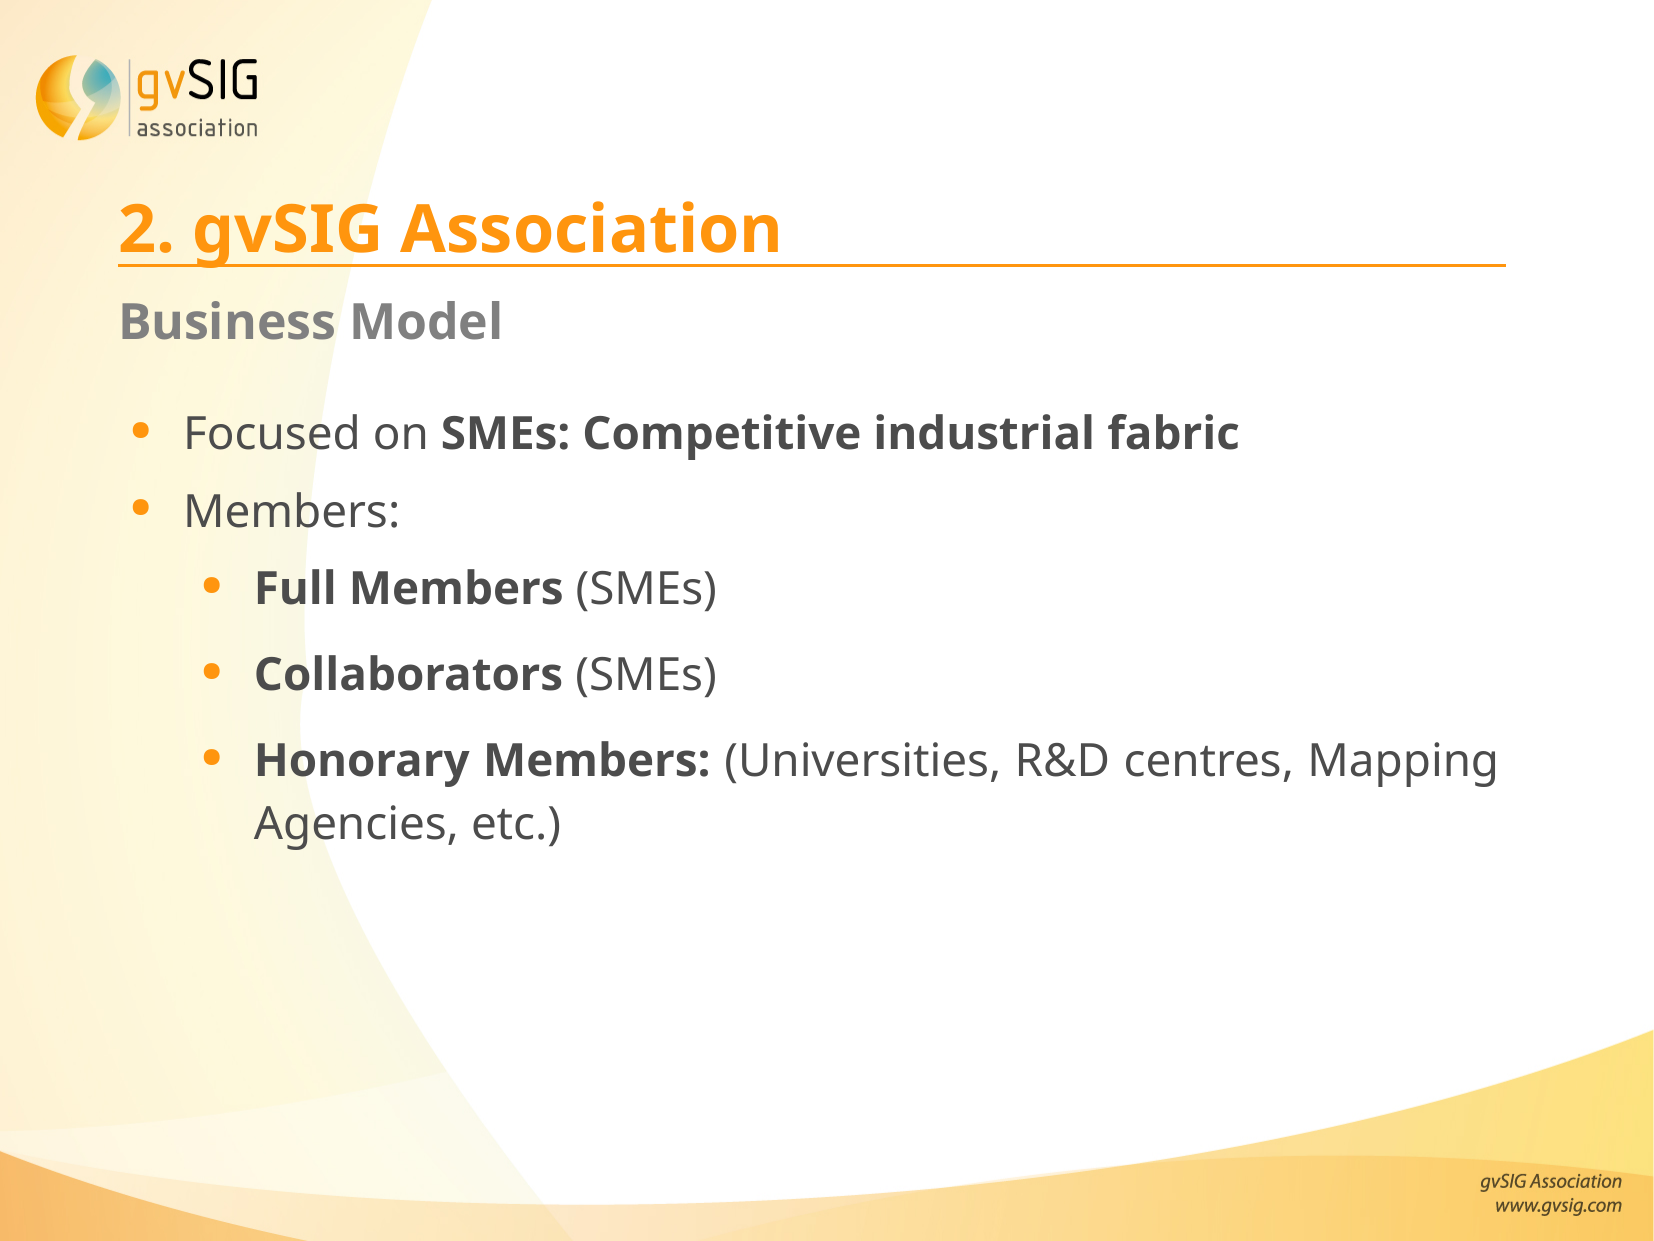

# 2. gvSIG Association
Business Model
Focused on SMEs: Competitive industrial fabric
Members:
Full Members (SMEs)
Collaborators (SMEs)
Honorary Members: (Universities, R&D centres, Mapping Agencies, etc.)